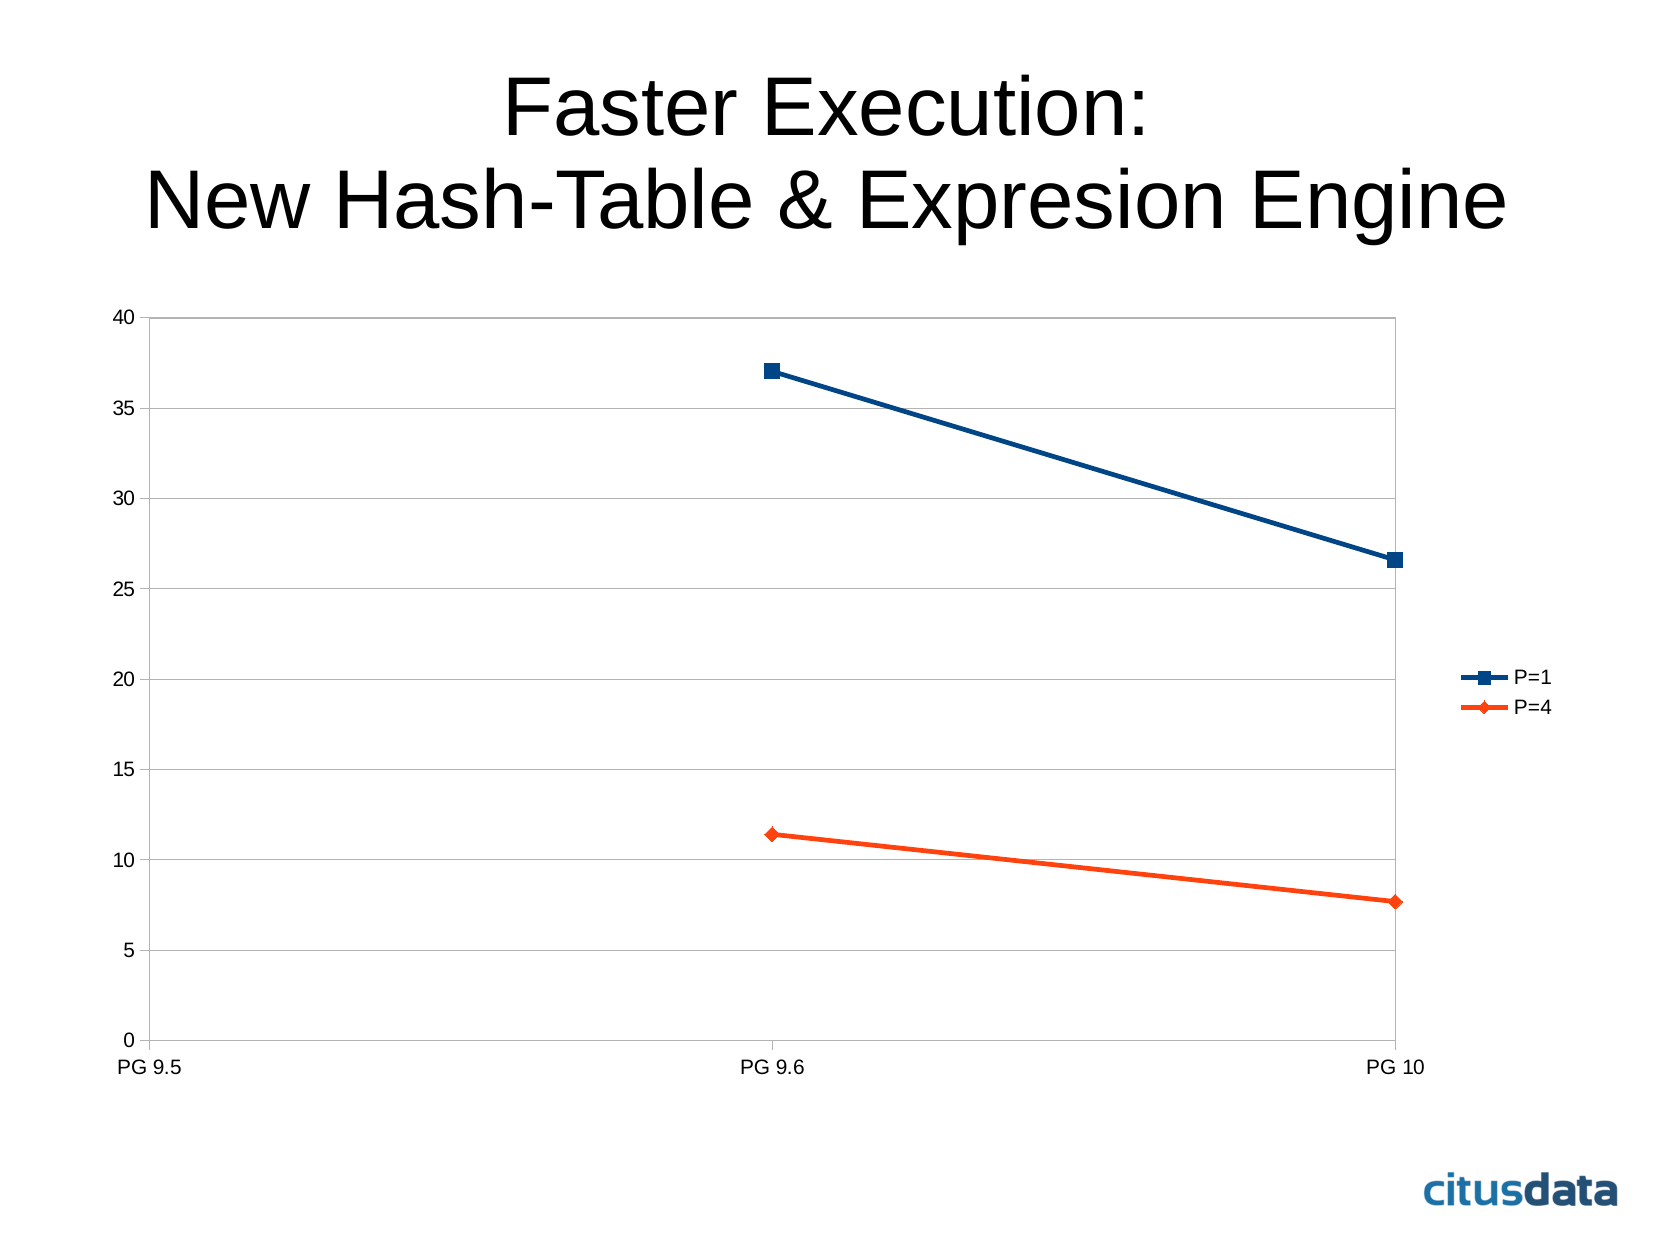

# Faster Execution: New Hash-Table & Expresion Engine
### Chart
| Category | P=1 | P=4 |
|---|---|---|
| PG 9.5 | None | None |
| PG 9.6 | 37.043823 | 11.422123 |
| PG 10 | 26.608681 | 7.693802 |